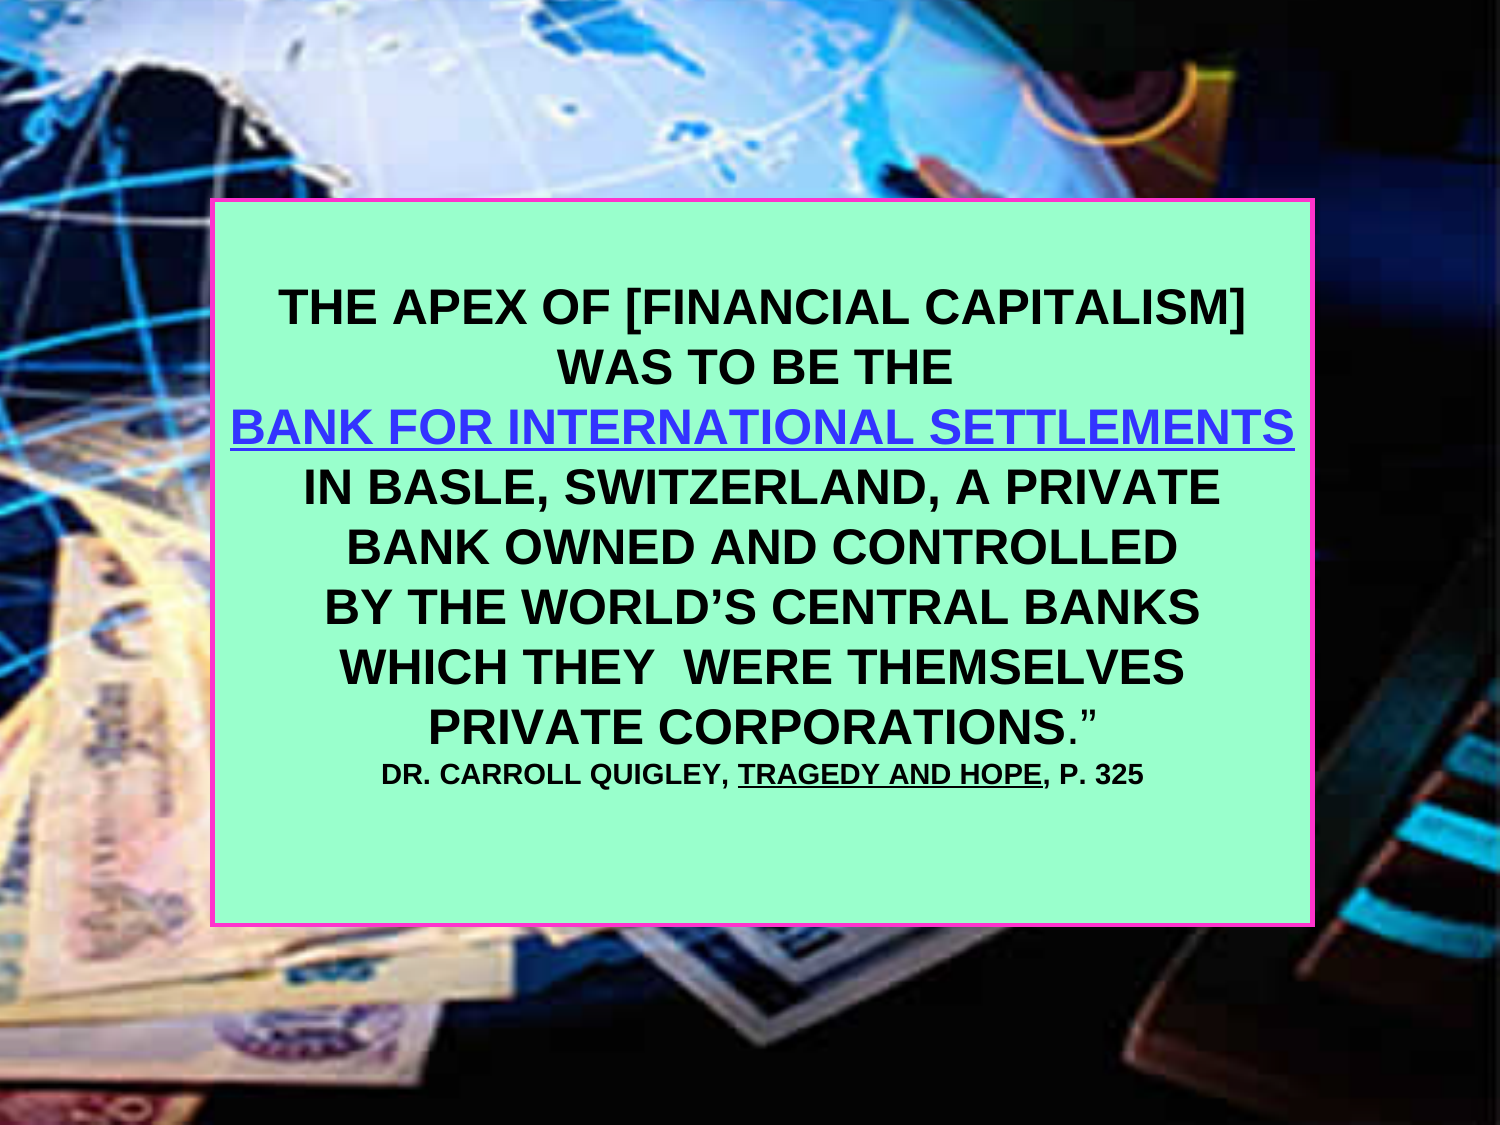

#
THE APEX OF [FINANCIAL CAPITALISM]
WAS TO BE THE
BANK FOR INTERNATIONAL SETTLEMENTS
IN BASLE, SWITZERLAND, A PRIVATE
BANK OWNED AND CONTROLLED
BY THE WORLD’S CENTRAL BANKS
WHICH THEY WERE THEMSELVES
PRIVATE CORPORATIONS.”
DR. CARROLL QUIGLEY, TRAGEDY AND HOPE, P. 325